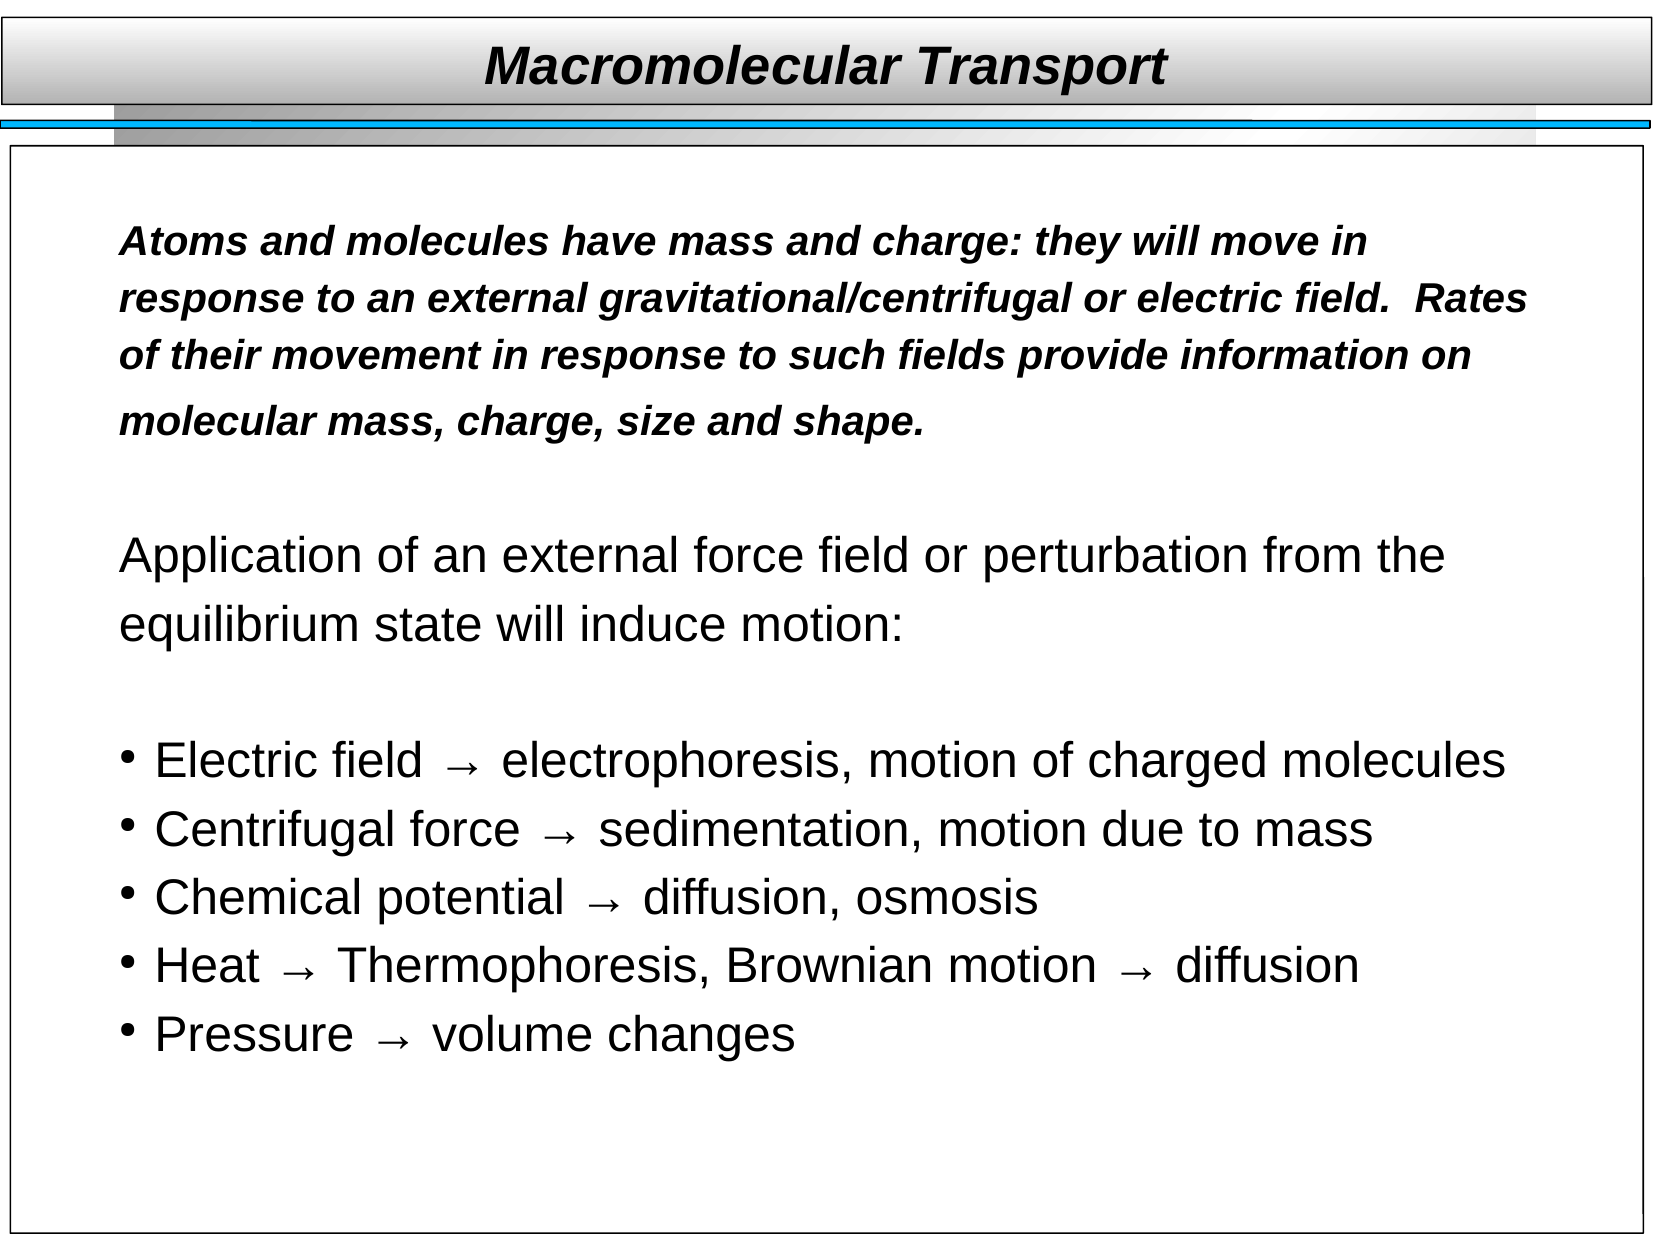

Macromolecular Transport
Atoms and molecules have mass and charge: they will move in response to an external gravitational/centrifugal or electric field. Rates of their movement in response to such fields provide information on molecular mass, charge, size and shape.
Application of an external force field or perturbation from the equilibrium state will induce motion:
Electric field → electrophoresis, motion of charged molecules
Centrifugal force → sedimentation, motion due to mass
Chemical potential → diffusion, osmosis
Heat → Thermophoresis, Brownian motion → diffusion
Pressure → volume changes